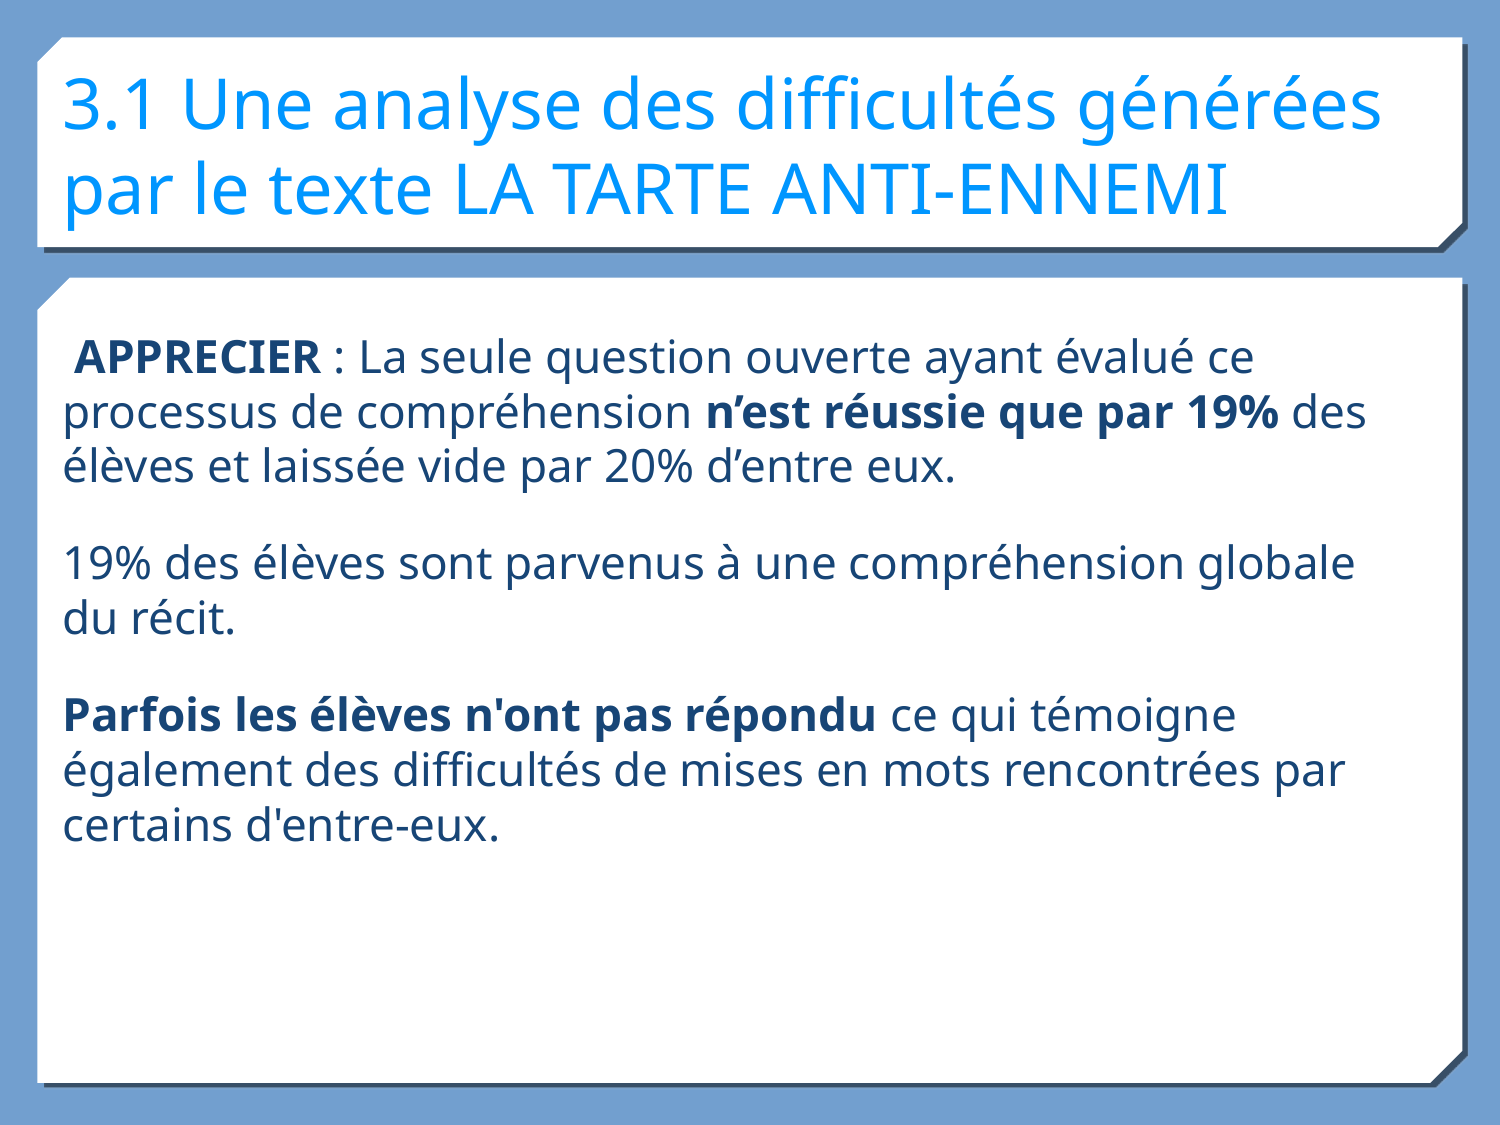

# 3.1 Une analyse des difficultés générées par le texte LA TARTE ANTI-ENNEMI
 APPRECIER : La seule question ouverte ayant évalué ce processus de compréhension n’est réussie que par 19% des élèves et laissée vide par 20% d’entre eux.
19% des élèves sont parvenus à une compréhension globale du récit.
Parfois les élèves n'ont pas répondu ce qui témoigne également des difficultés de mises en mots rencontrées par certains d'entre-eux.